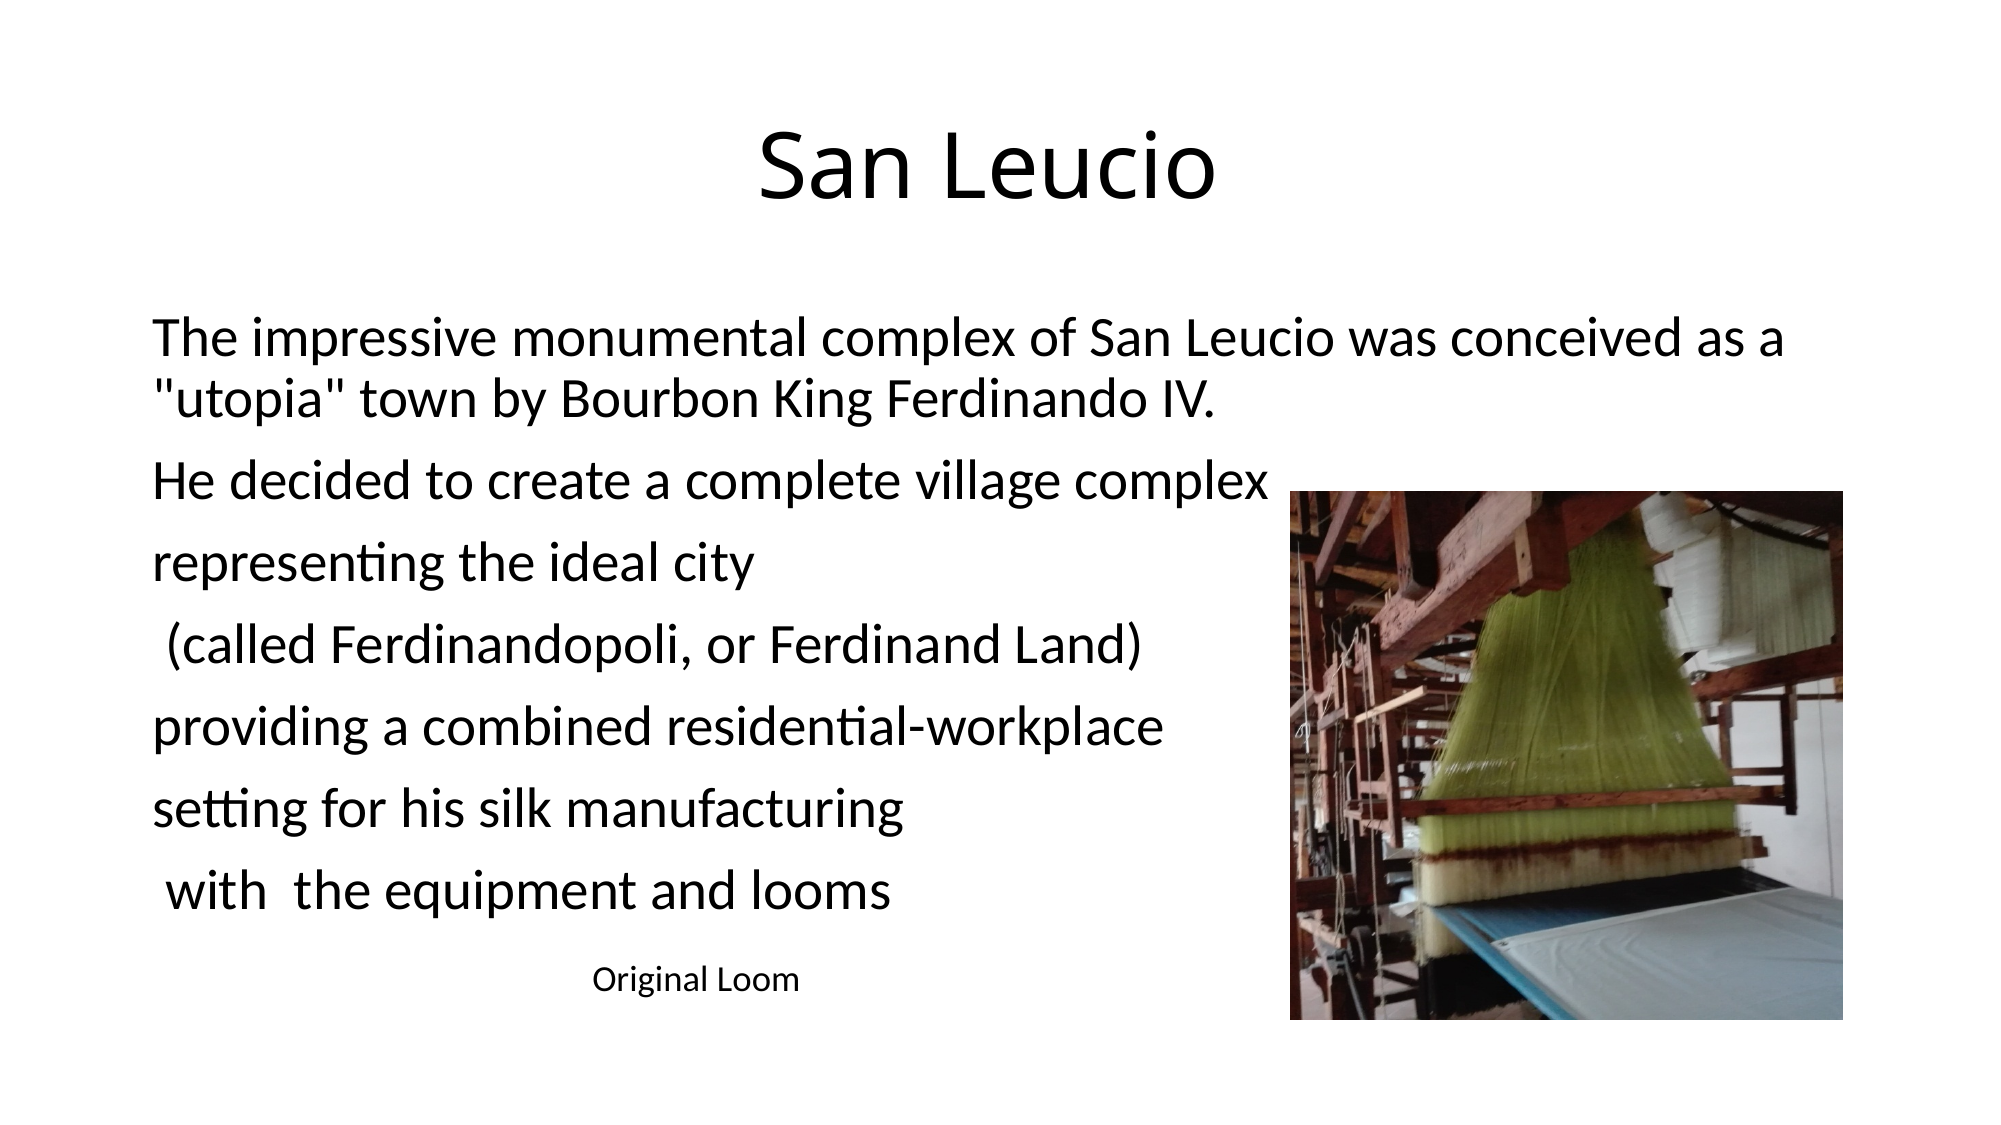

# San Leucio
The impressive monumental complex of San Leucio was conceived as a "utopia" town by Bourbon King Ferdinando IV.
He decided to create a complete village complex
representing the ideal city
 (called Ferdinandopoli, or Ferdinand Land)
providing a combined residential-workplace
setting for his silk manufacturing
 with the equipment and looms
					 Original Loom